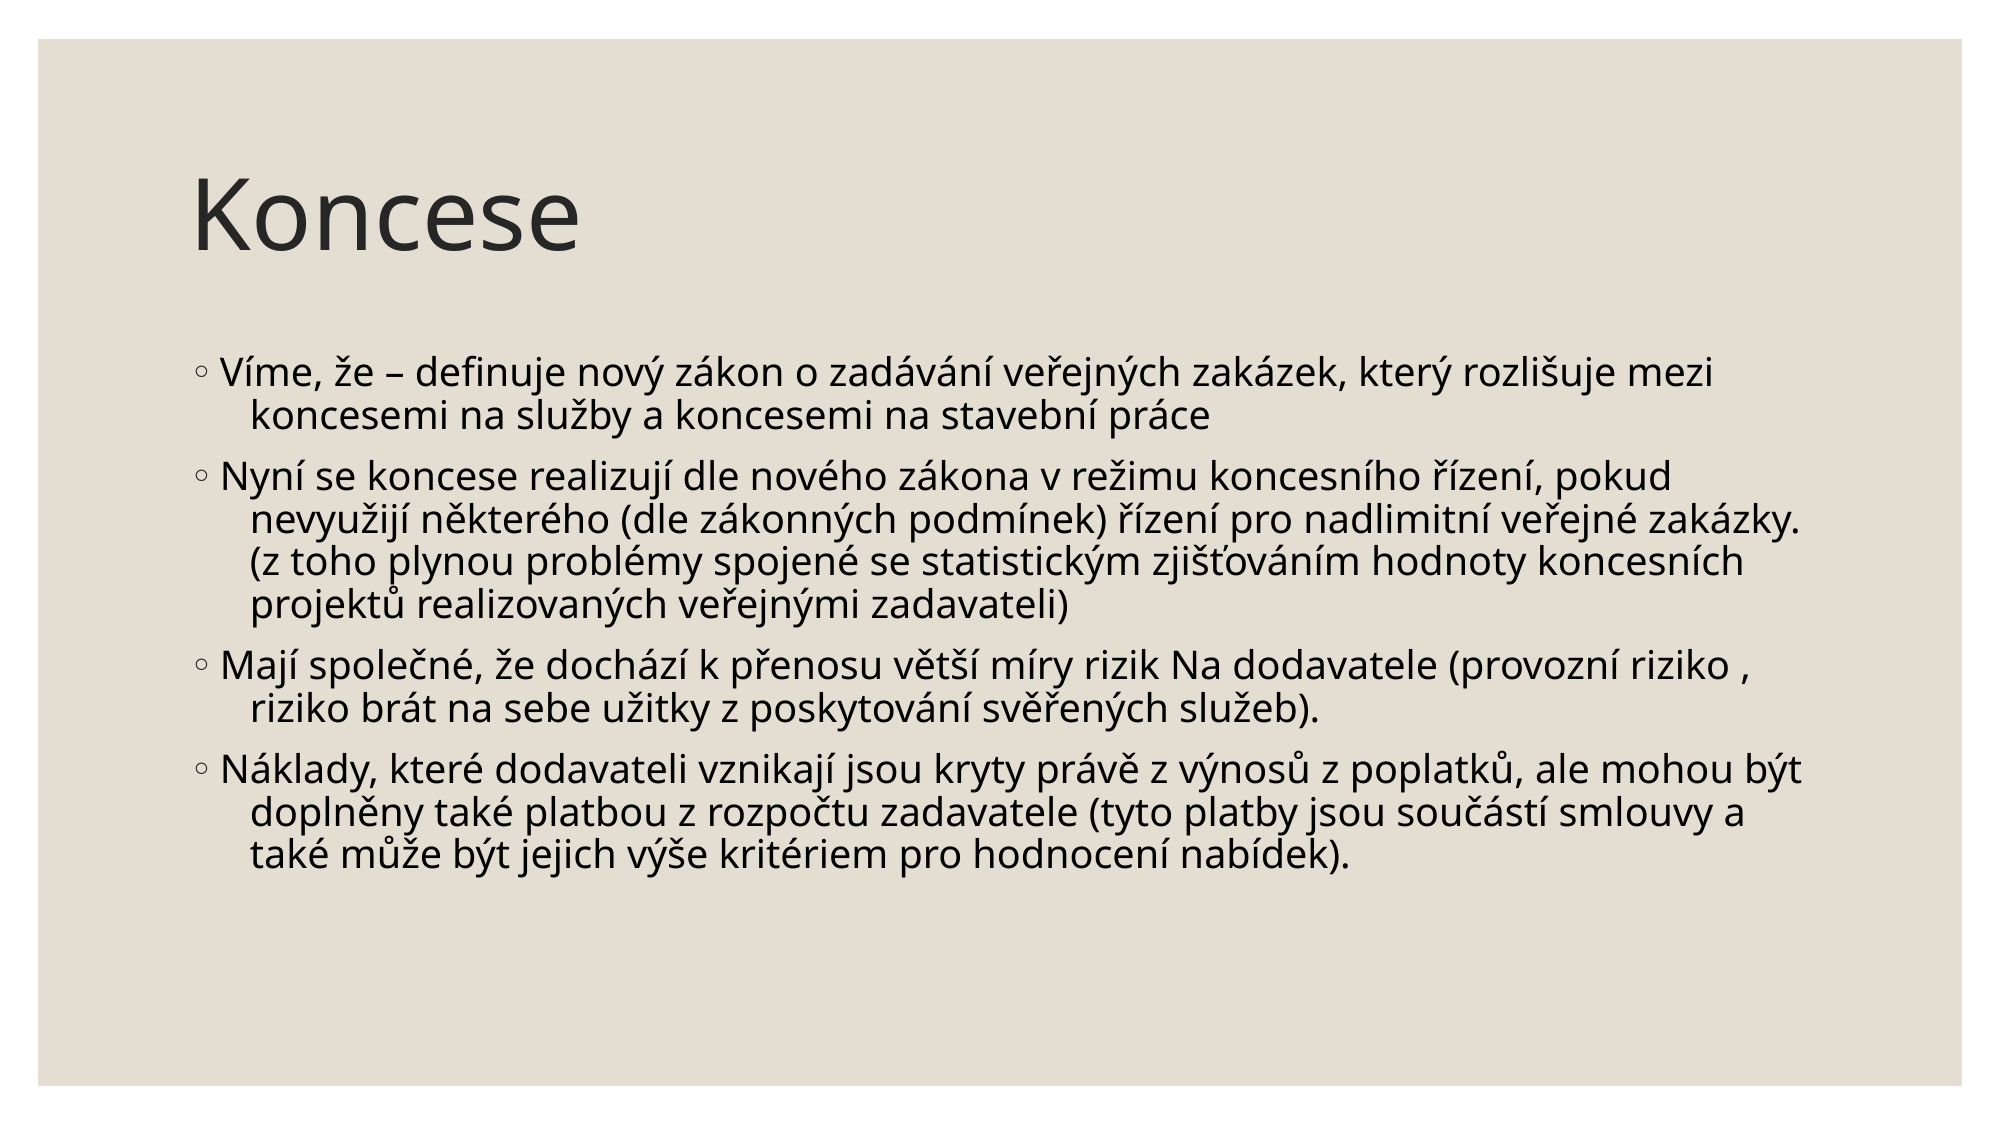

# Koncese
Víme, že – definuje nový zákon o zadávání veřejných zakázek, který rozlišuje mezi koncesemi na služby a koncesemi na stavební práce
Nyní se koncese realizují dle nového zákona v režimu koncesního řízení, pokud nevyužijí některého (dle zákonných podmínek) řízení pro nadlimitní veřejné zakázky. (z toho plynou problémy spojené se statistickým zjišťováním hodnoty koncesních projektů realizovaných veřejnými zadavateli)
Mají společné, že dochází k přenosu větší míry rizik Na dodavatele (provozní riziko , riziko brát na sebe užitky z poskytování svěřených služeb).
Náklady, které dodavateli vznikají jsou kryty právě z výnosů z poplatků, ale mohou být doplněny také platbou z rozpočtu zadavatele (tyto platby jsou součástí smlouvy a také může být jejich výše kritériem pro hodnocení nabídek).